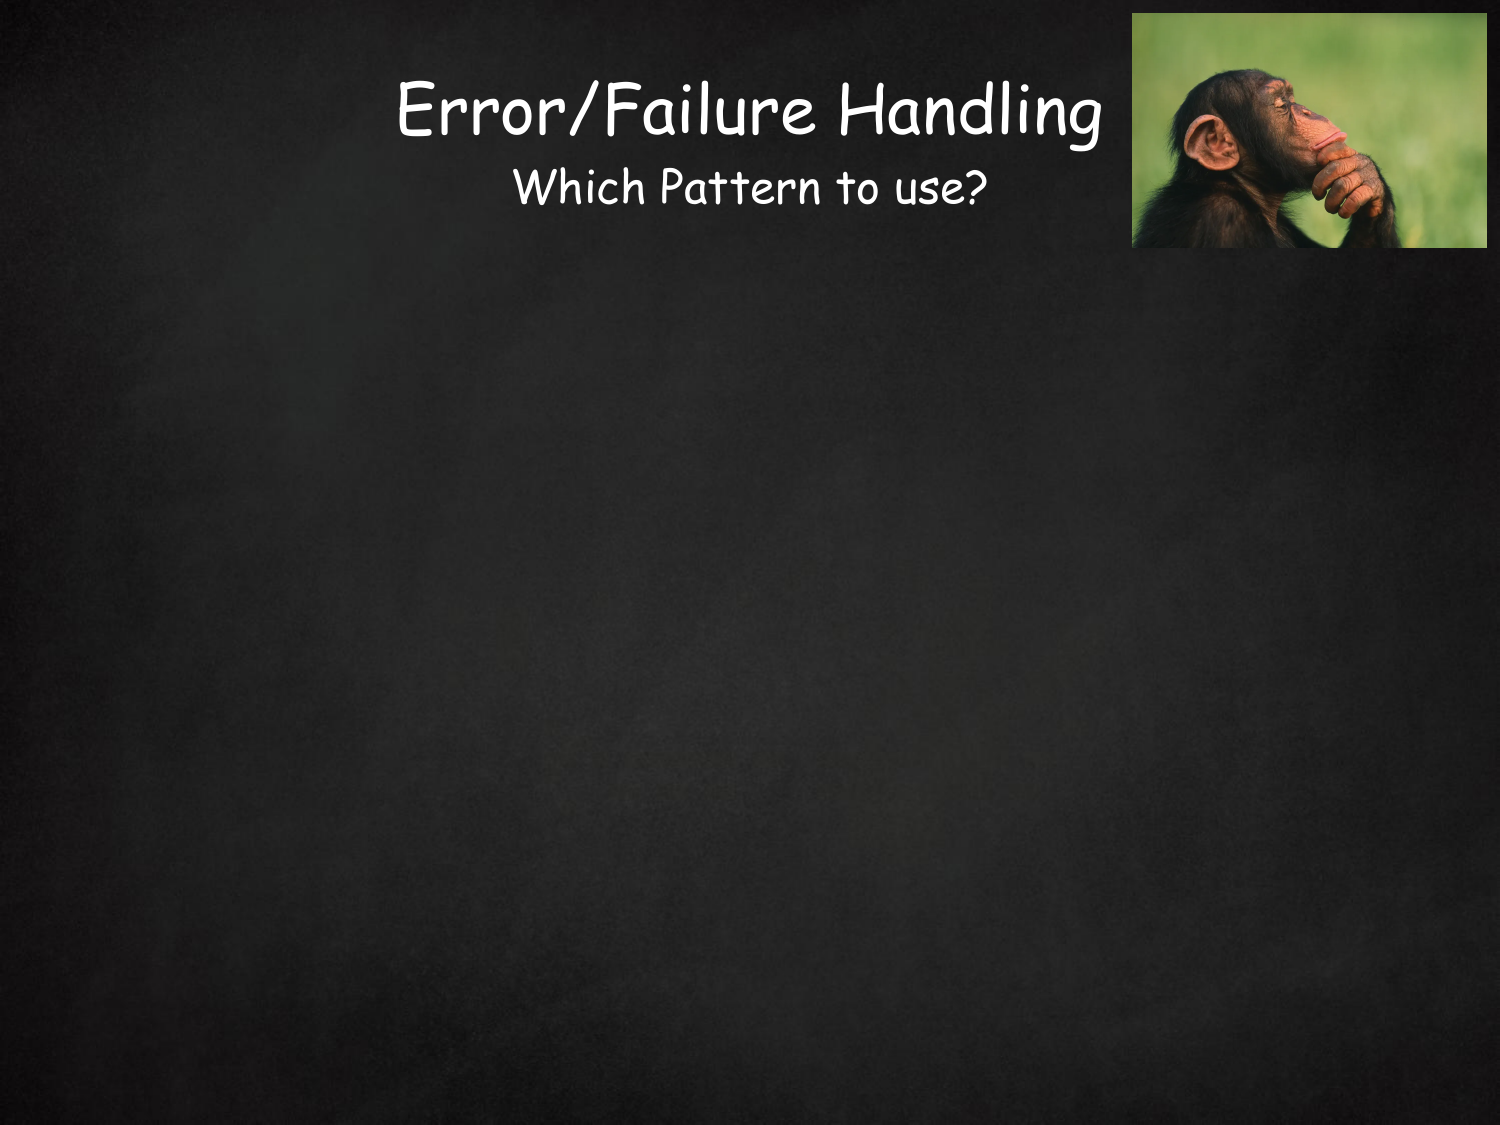

Error/Failure Handling
Which Pattern to use?
#